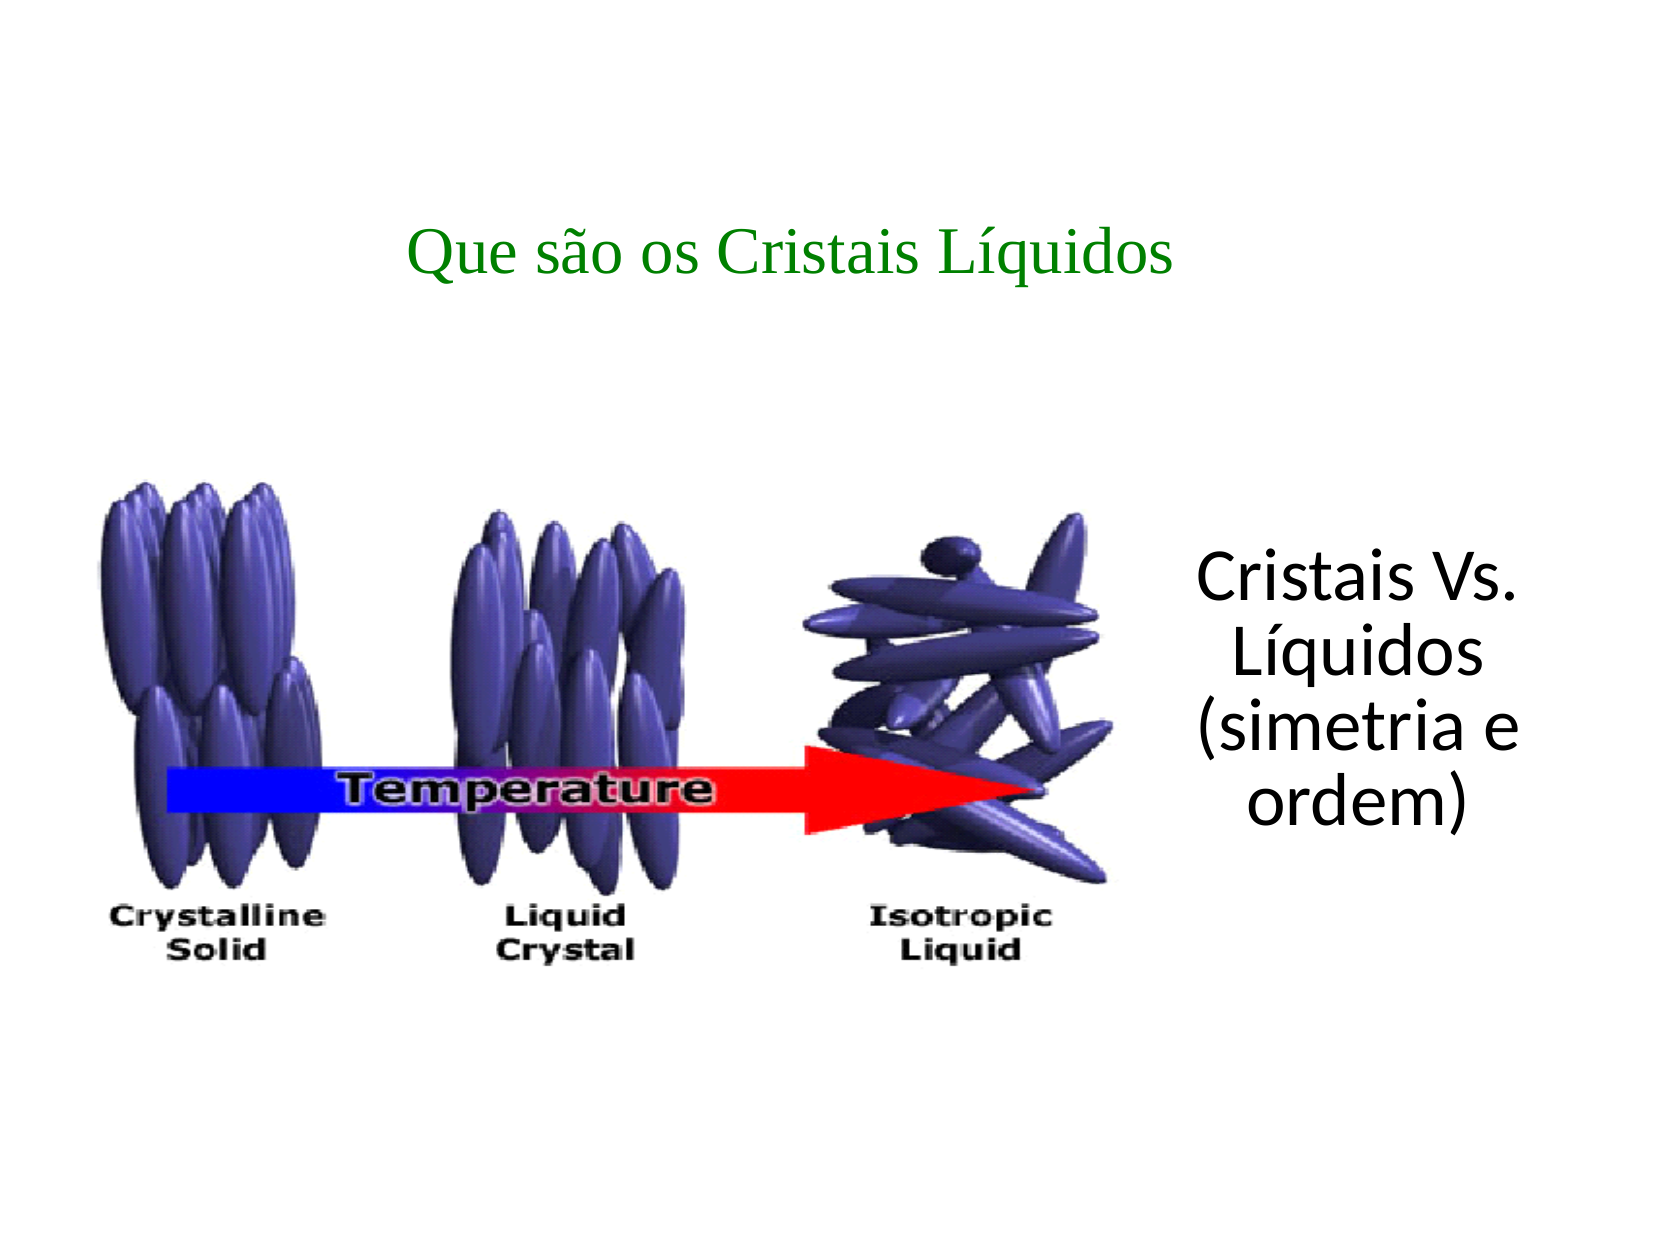

# Que são os Cristais Líquidos
Cristais Vs. Líquidos
(simetria e ordem)